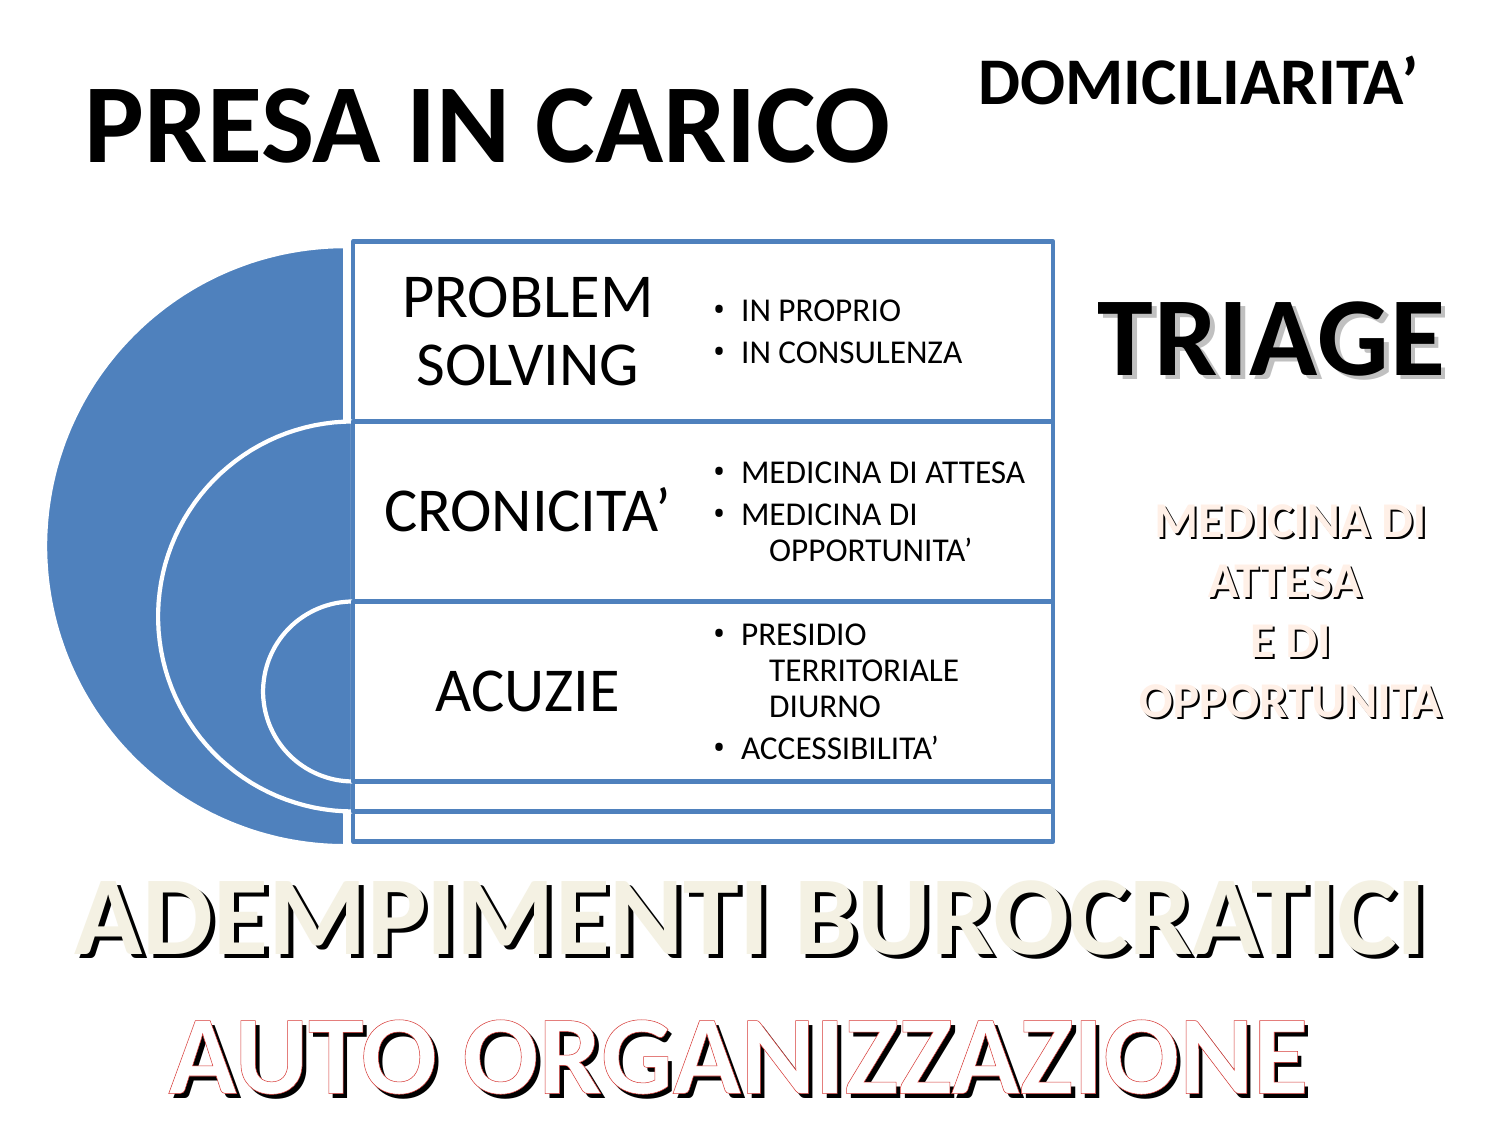

DOMICILIARITA’
PRESA IN CARICO
PROBLEM SOLVING
IN PROPRIO
IN CONSULENZA
CRONICITA’
MEDICINA DI ATTESA
MEDICINA DI OPPORTUNITA’
ACUZIE
PRESIDIO TERRITORIALE DIURNO
ACCESSIBILITA’
TRIAGE
MEDICINA DI ATTESA
E DI OPPORTUNITA
ADEMPIMENTI BUROCRATICI
AUTO ORGANIZZAZIONE